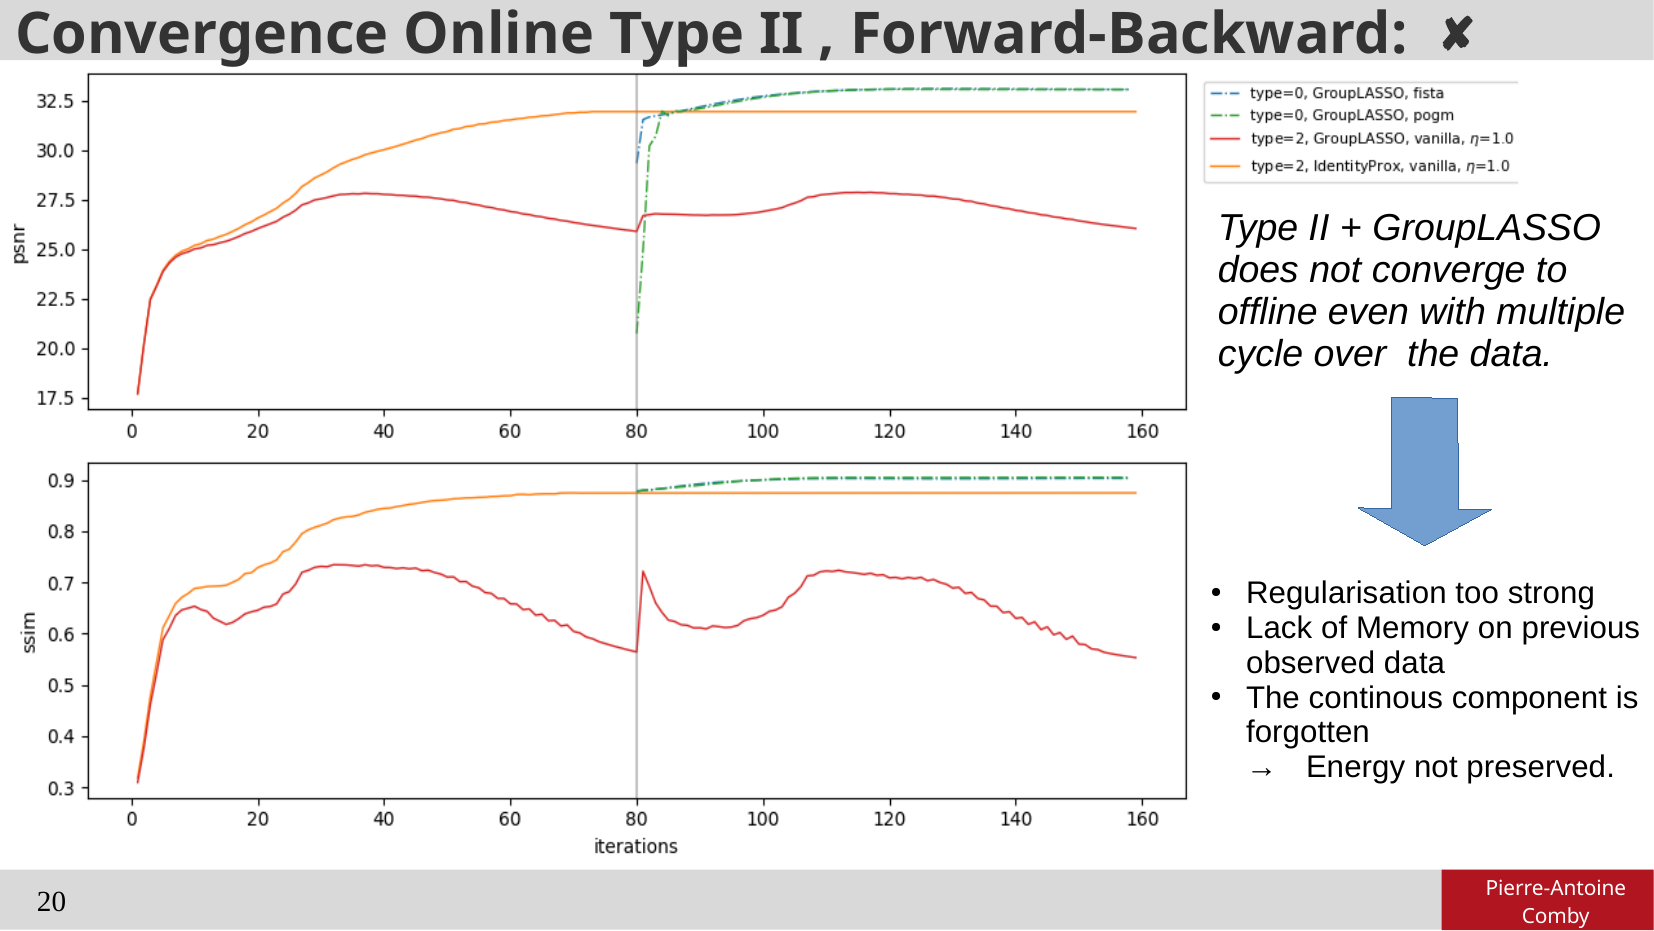

# Convergence Online Type II , Forward-Backward: 
Type II + GroupLASSO does not converge to offline even with multiple cycle over the data.
Regularisation too strong
Lack of Memory on previous observed data
The continous component is forgotten
→	Energy not preserved.
20